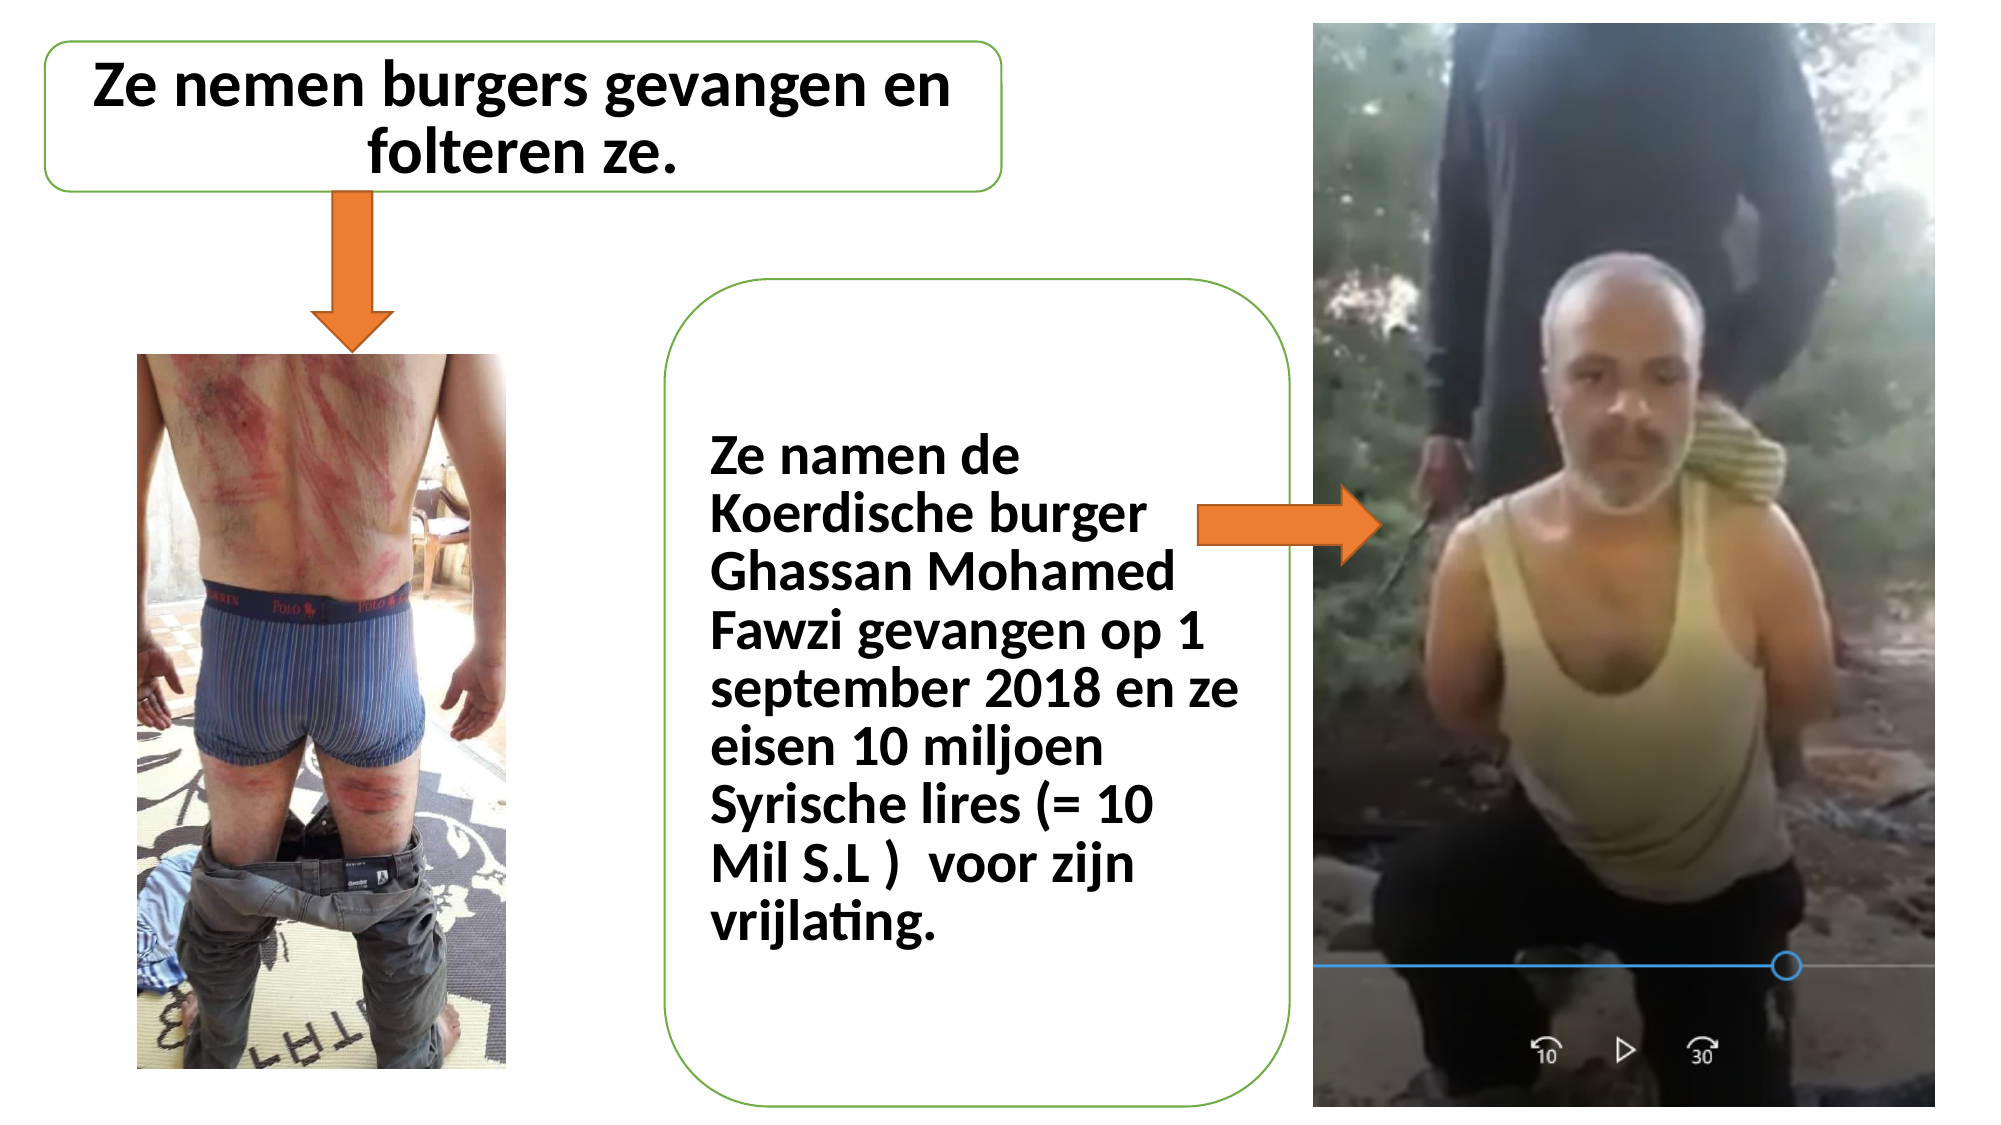

Ze nemen burgers gevangen en folteren ze.
Ze namen de Koerdische burger Ghassan Mohamed Fawzi gevangen op 1 september 2018 en ze eisen 10 miljoen Syrische lires (= 10 Mil S.L ) voor zijn vrijlating.